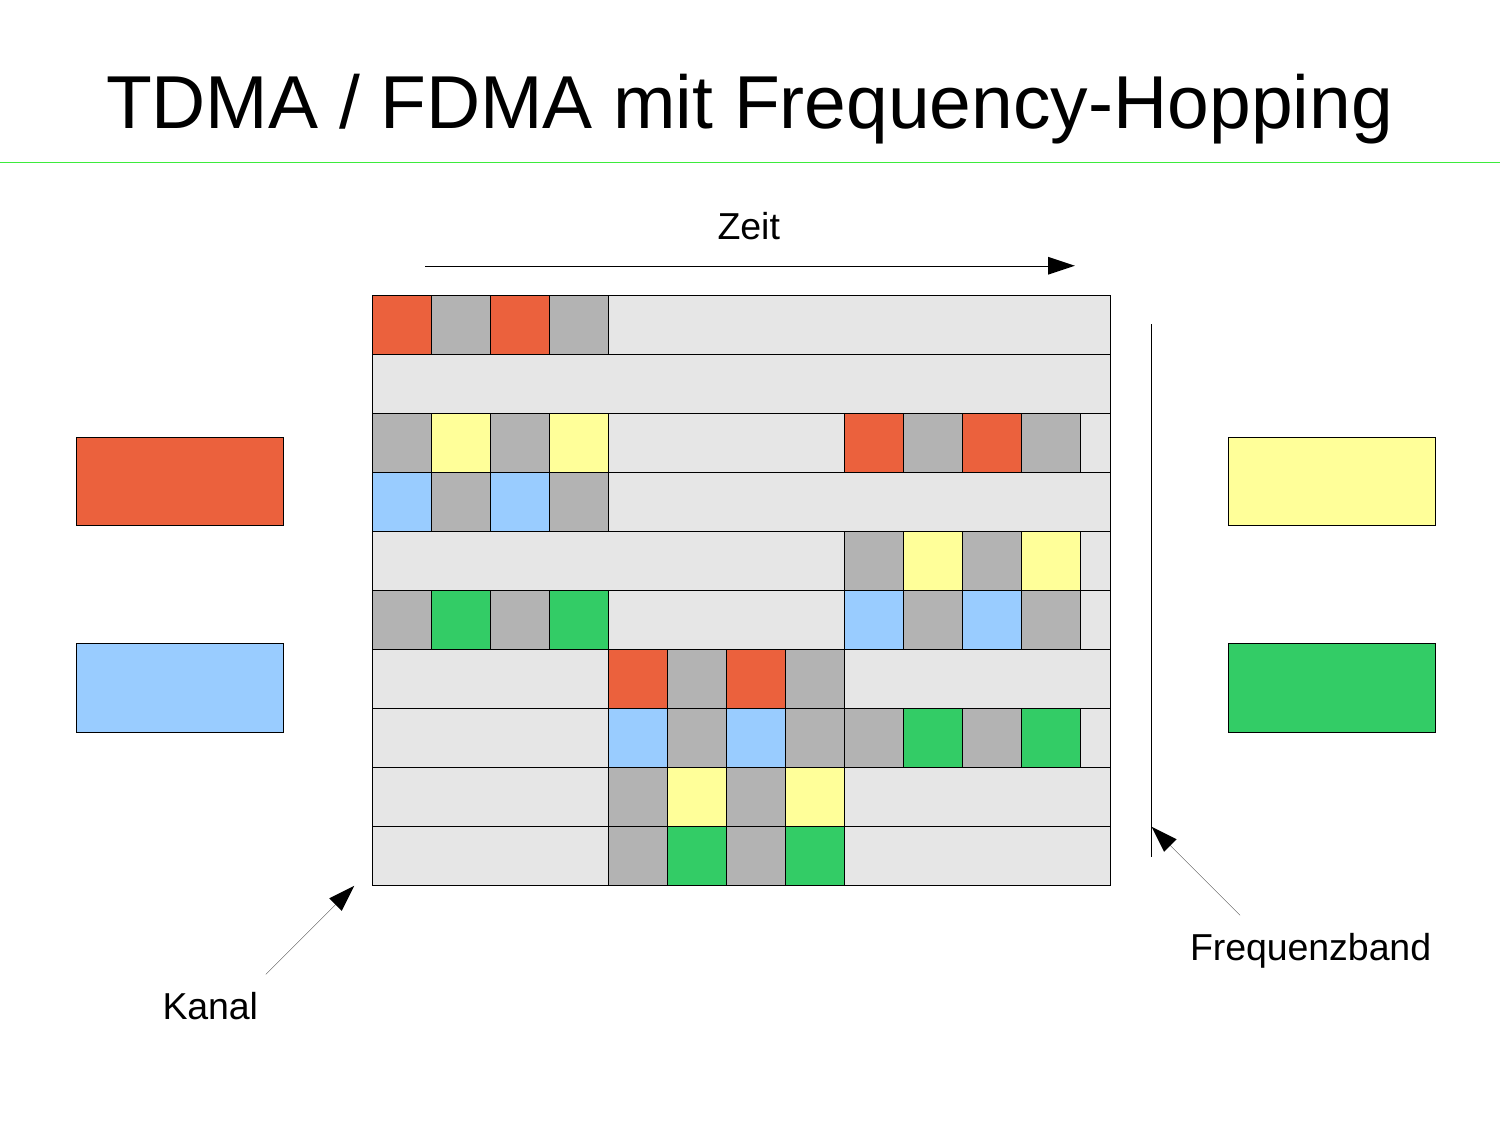

# TDMA / FDMA mit Frequency-Hopping
Zeit
Frequenzband
Kanal